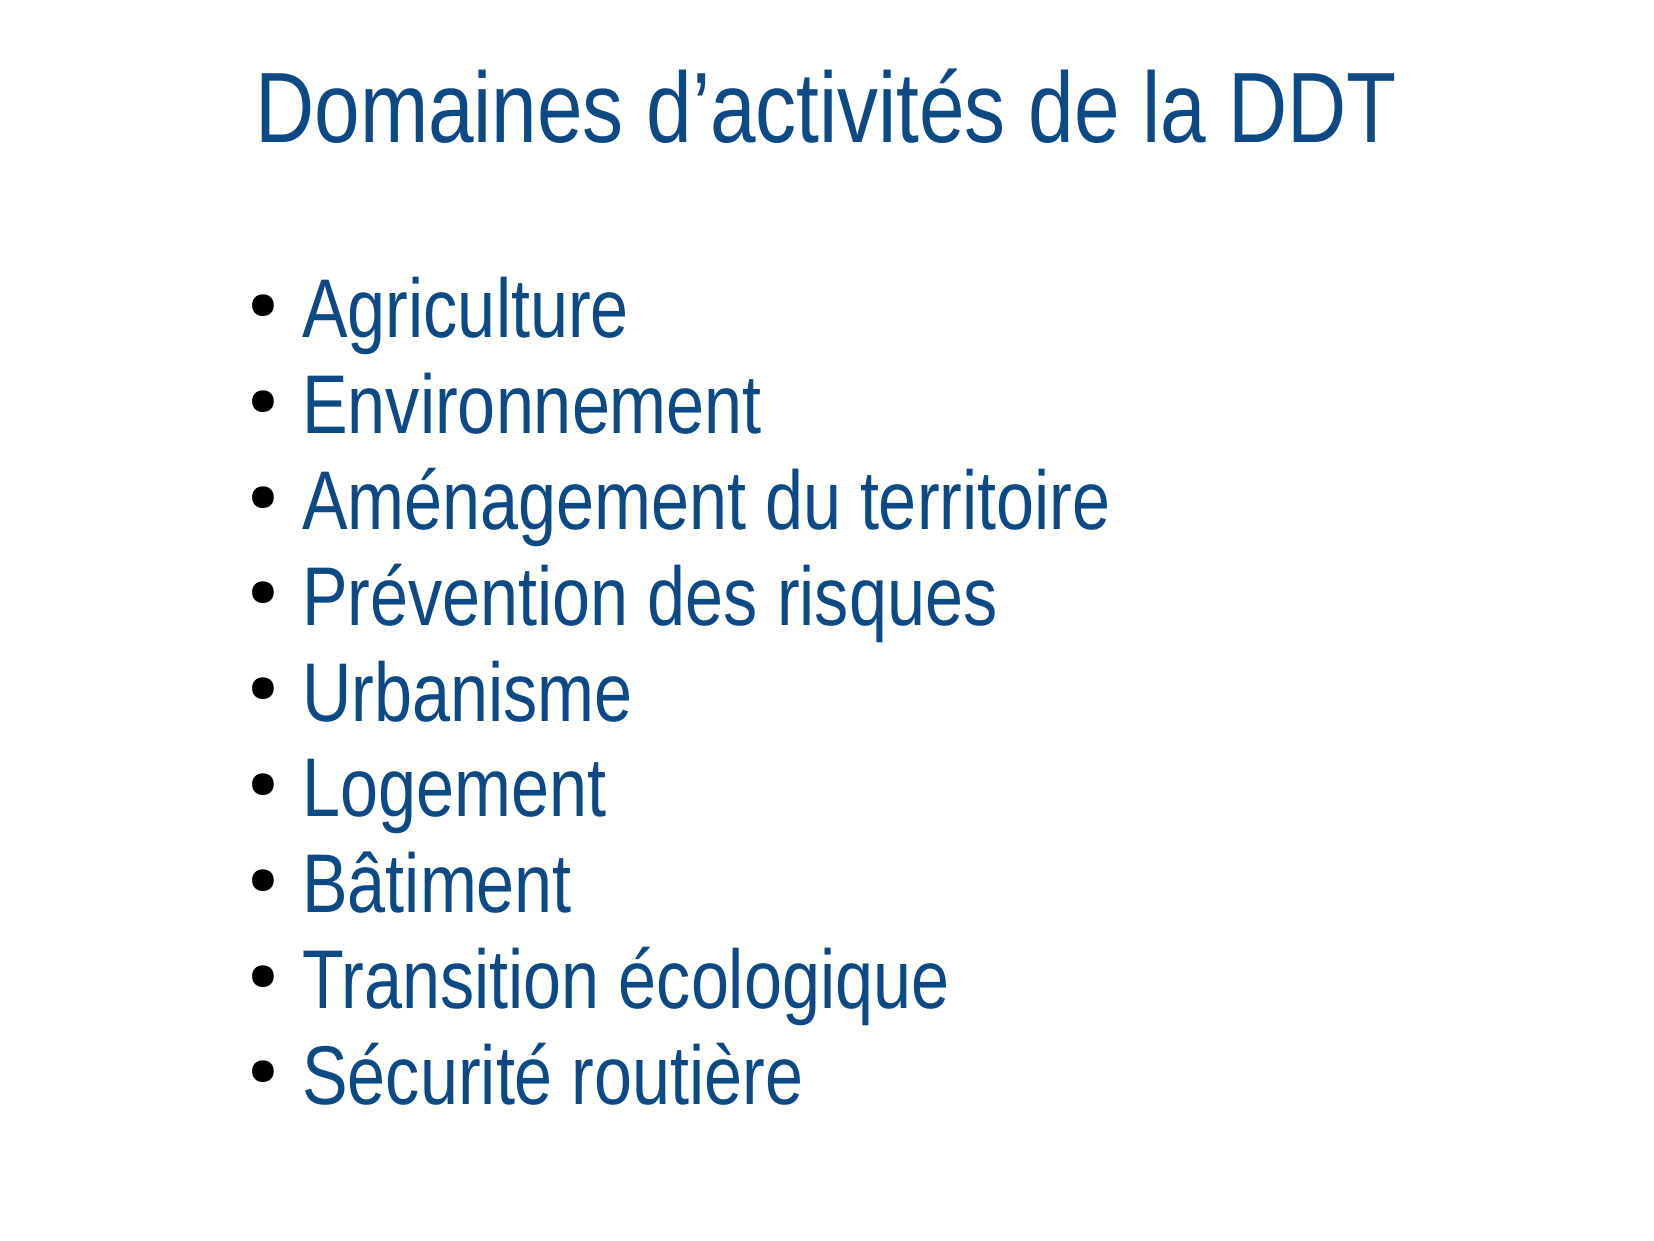

# Domaines d’activités de la DDT
 Agriculture
 Environnement
 Aménagement du territoire
 Prévention des risques
 Urbanisme
 Logement
 Bâtiment
 Transition écologique
 Sécurité routière